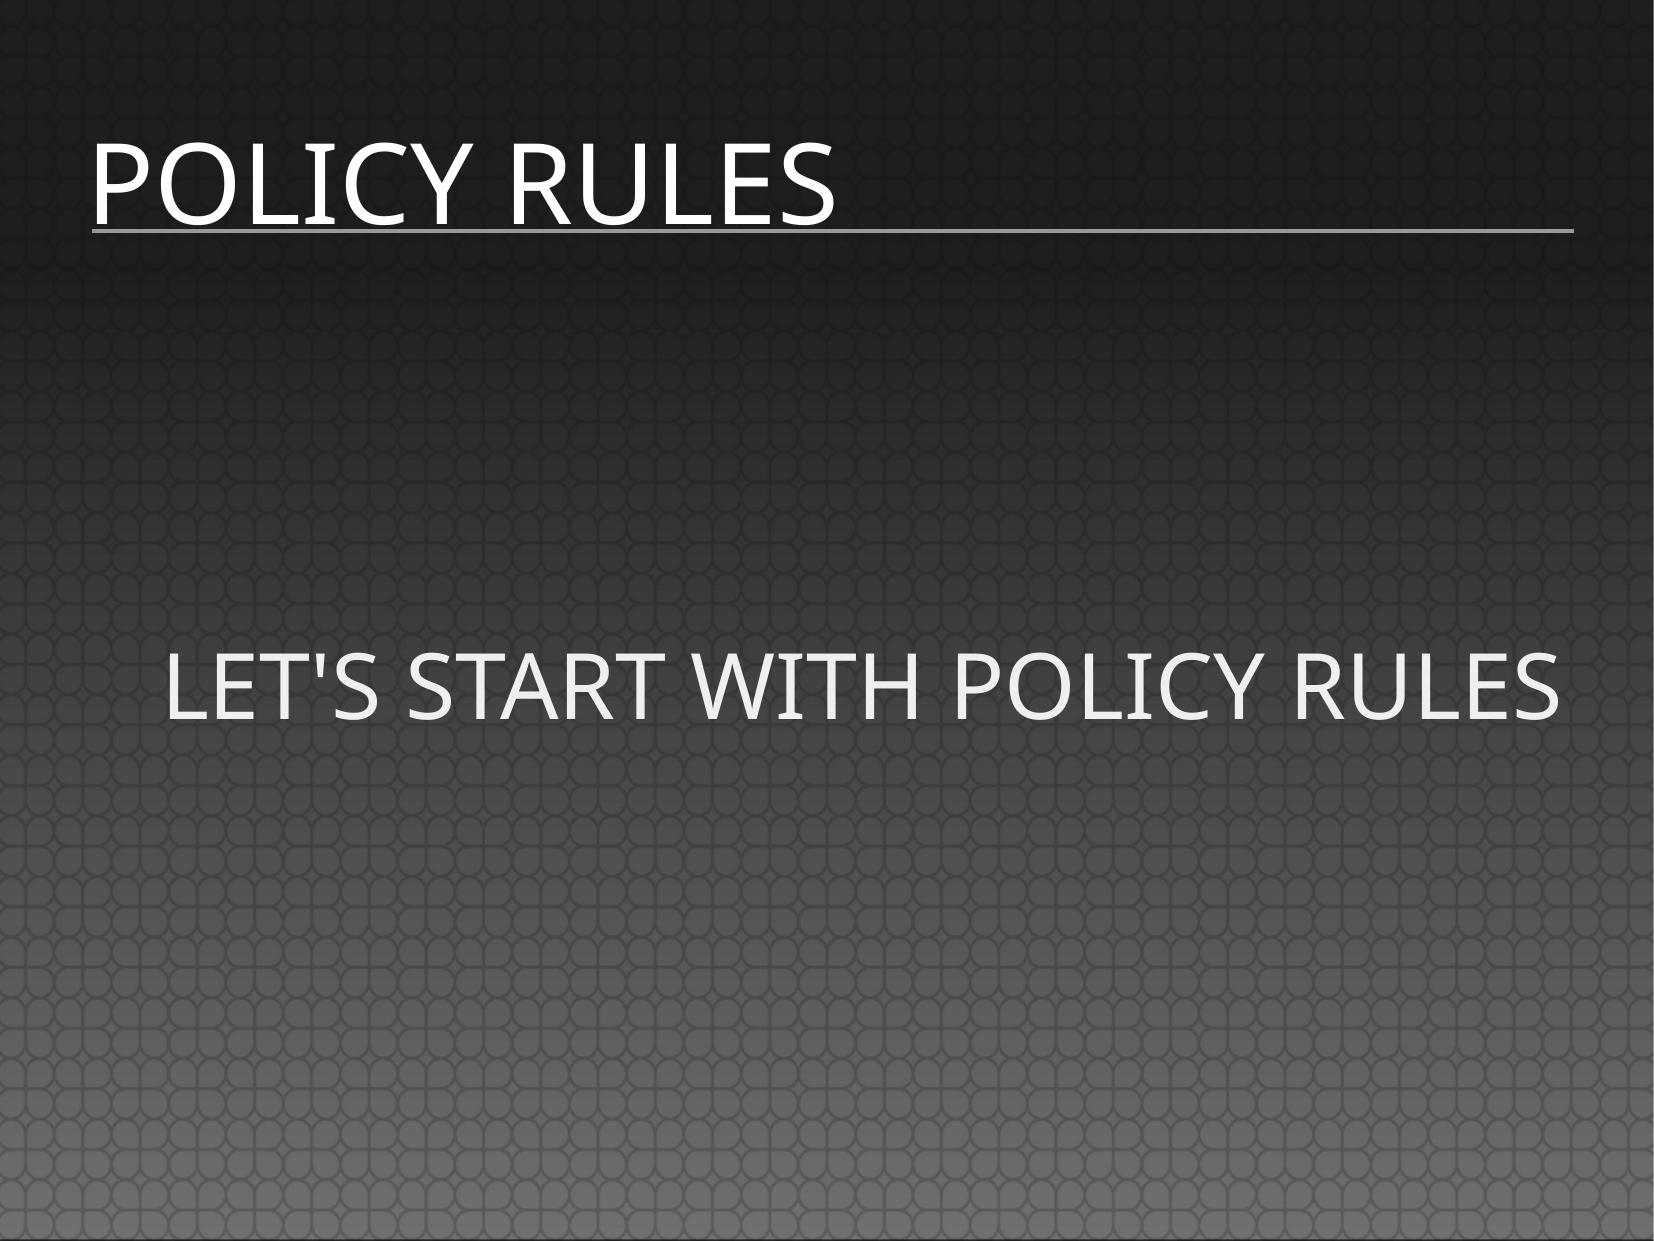

# POLICY RULES
LET'S START WITH POLICY RULES